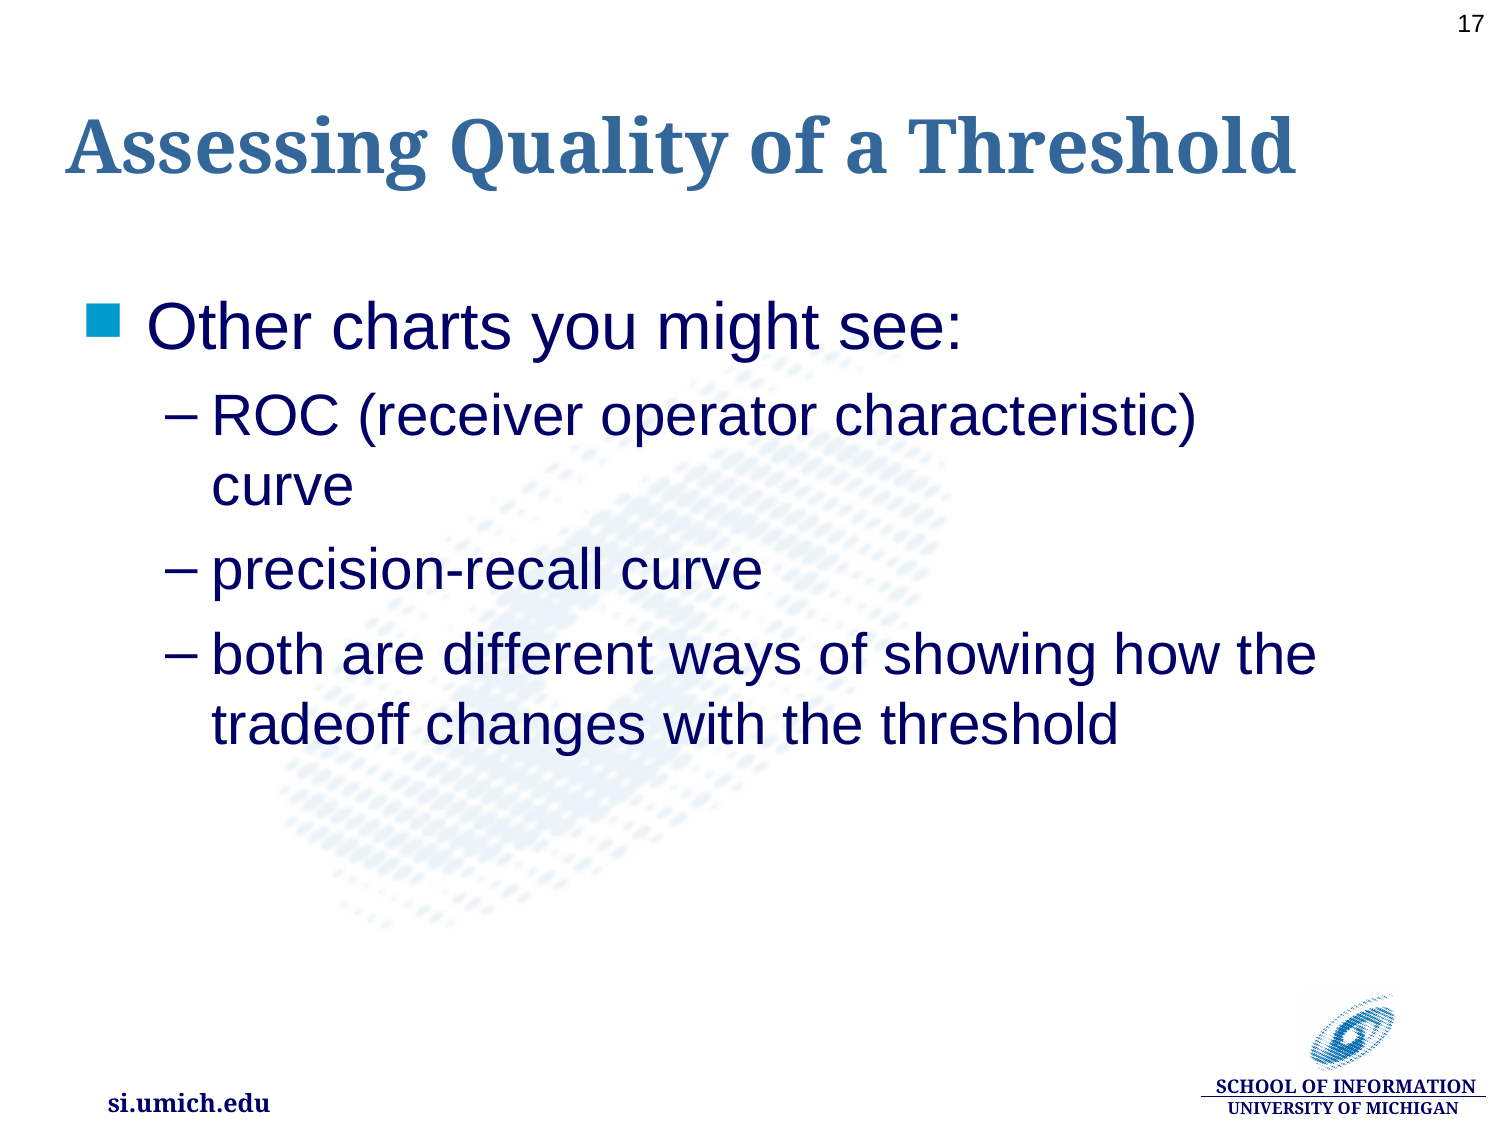

# Assessing Quality of a Threshold
Other charts you might see:
ROC (receiver operator characteristic) curve
precision-recall curve
both are different ways of showing how the tradeoff changes with the threshold